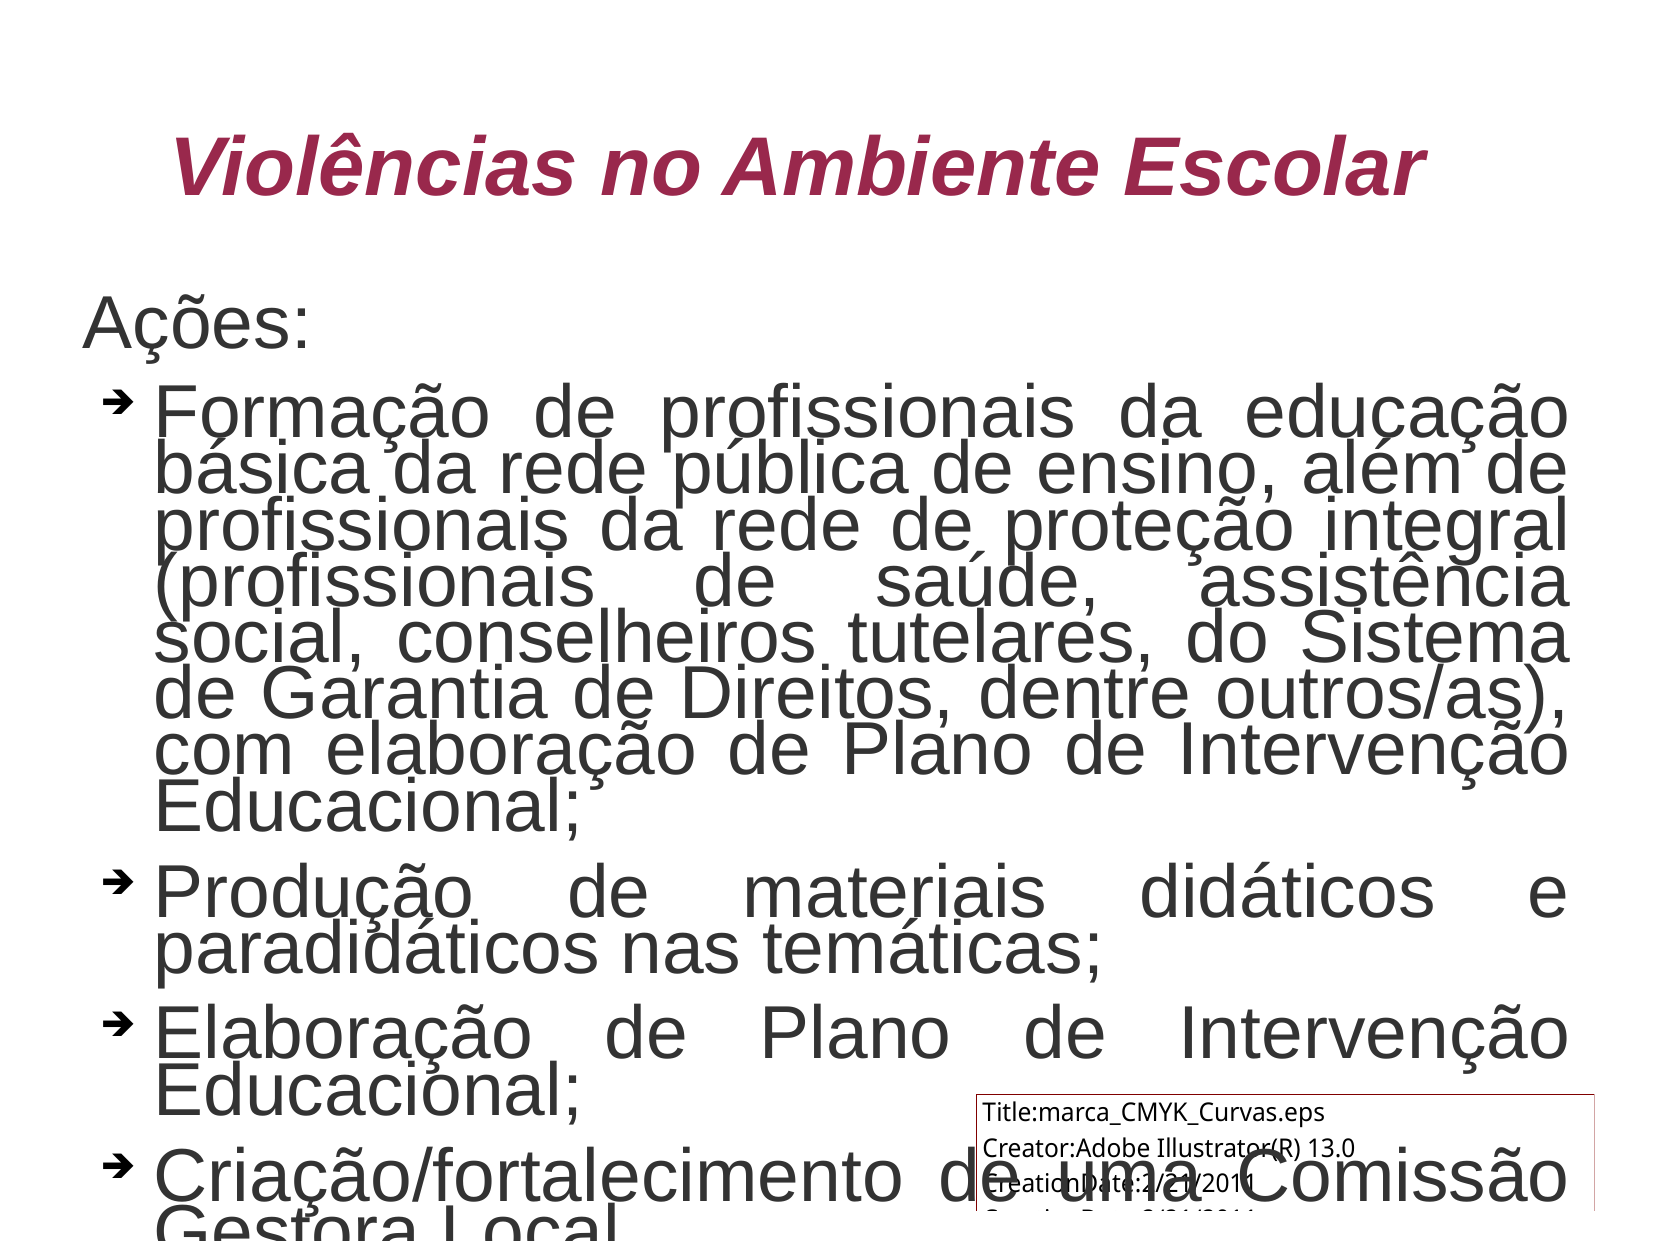

# Violências no Ambiente Escolar
Ações:
Formação de profissionais da educação básica da rede pública de ensino, além de profissionais da rede de proteção integral (profissionais de saúde, assistência social, conselheiros tutelares, do Sistema de Garantia de Direitos, dentre outros/as), com elaboração de Plano de Intervenção Educacional;
Produção de materiais didáticos e paradidáticos nas temáticas;
Elaboração de Plano de Intervenção Educacional;
Criação/fortalecimento de uma Comissão Gestora Local.